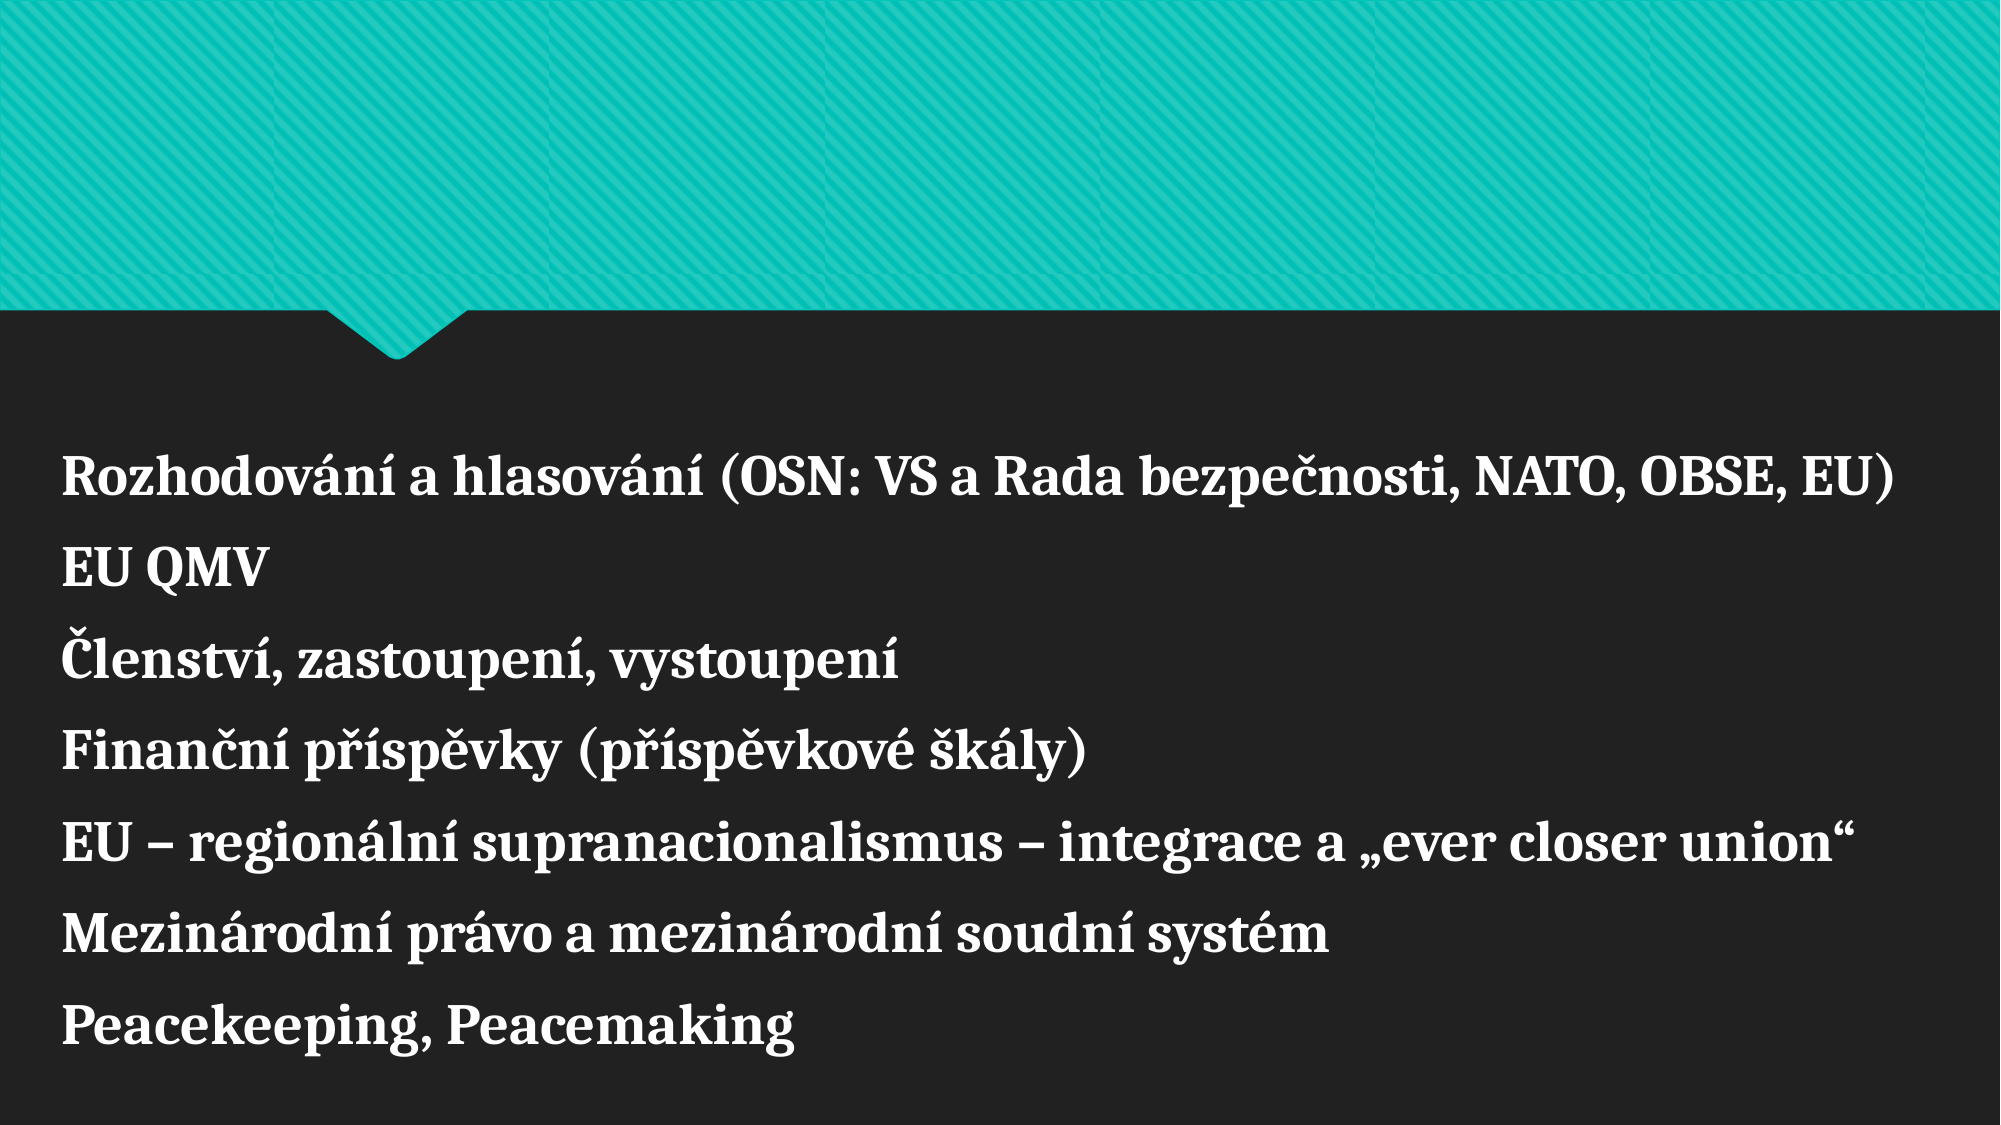

#
Rozhodování a hlasování (OSN: VS a Rada bezpečnosti, NATO, OBSE, EU)
EU QMV
Členství, zastoupení, vystoupení
Finanční příspěvky (příspěvkové škály)
EU – regionální supranacionalismus – integrace a „ever closer union“
Mezinárodní právo a mezinárodní soudní systém
Peacekeeping, Peacemaking